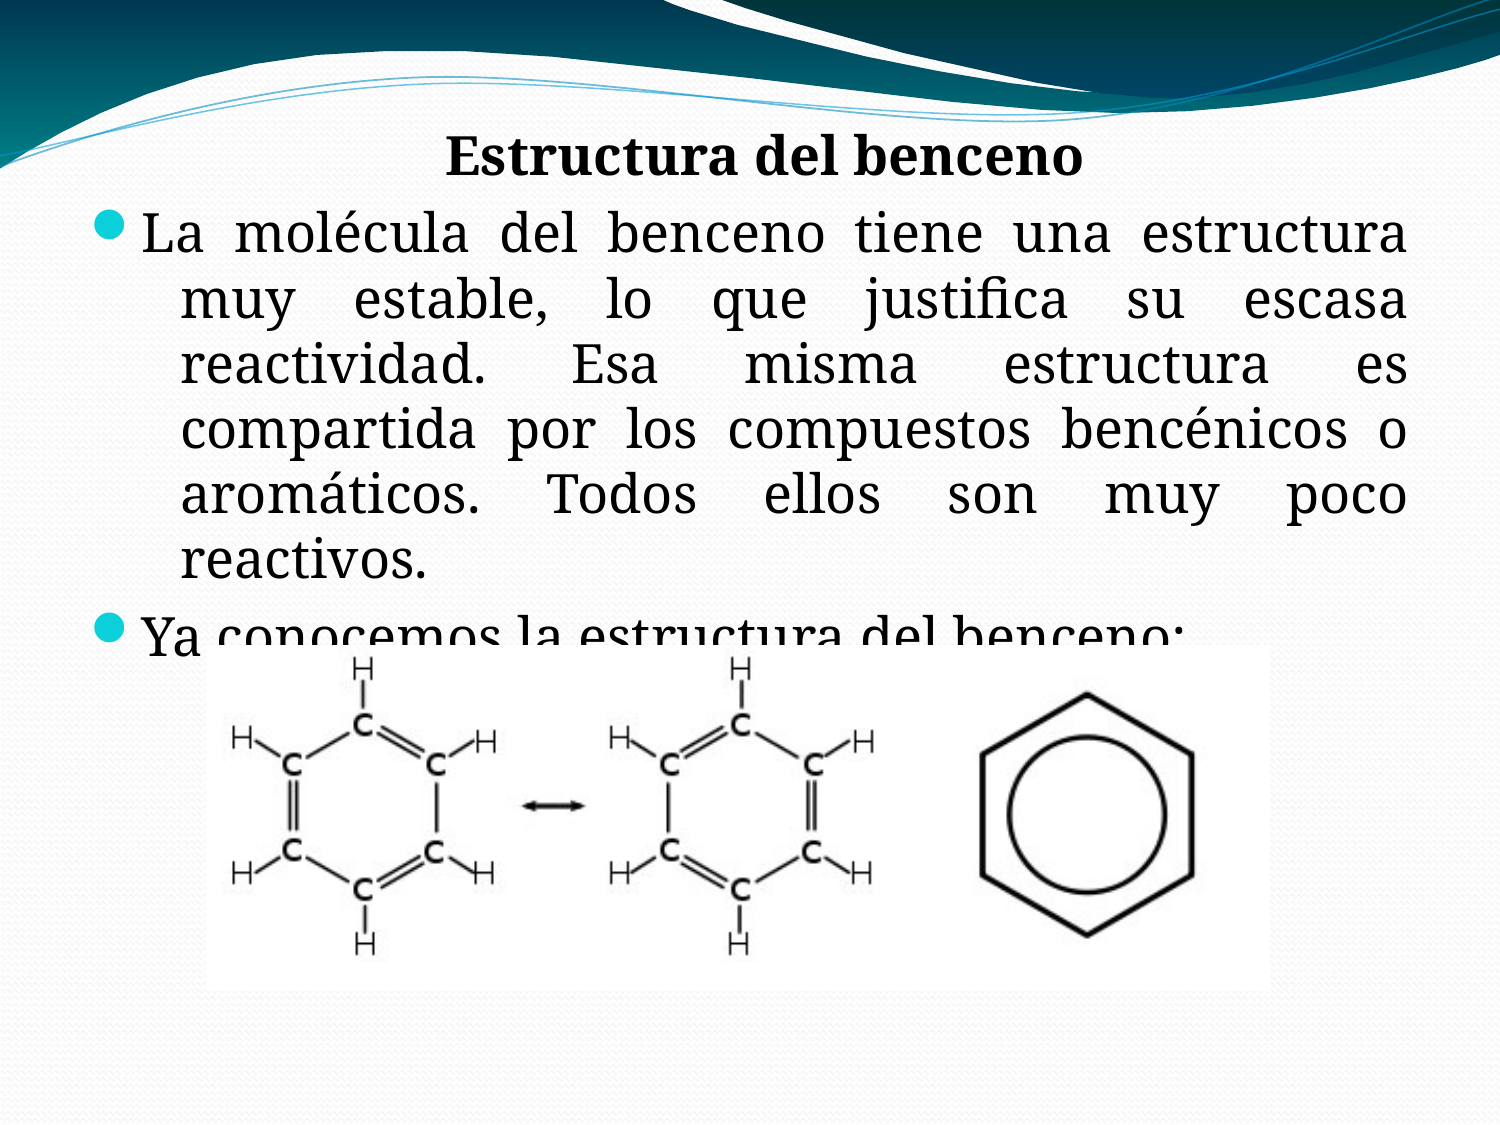

# Estructura del benceno
La molécula del benceno tiene una estructura muy estable, lo que justifica su escasa reactividad. Esa misma estructura es compartida por los compuestos bencénicos o aromáticos. Todos ellos son muy poco reactivos.
Ya conocemos la estructura del benceno: